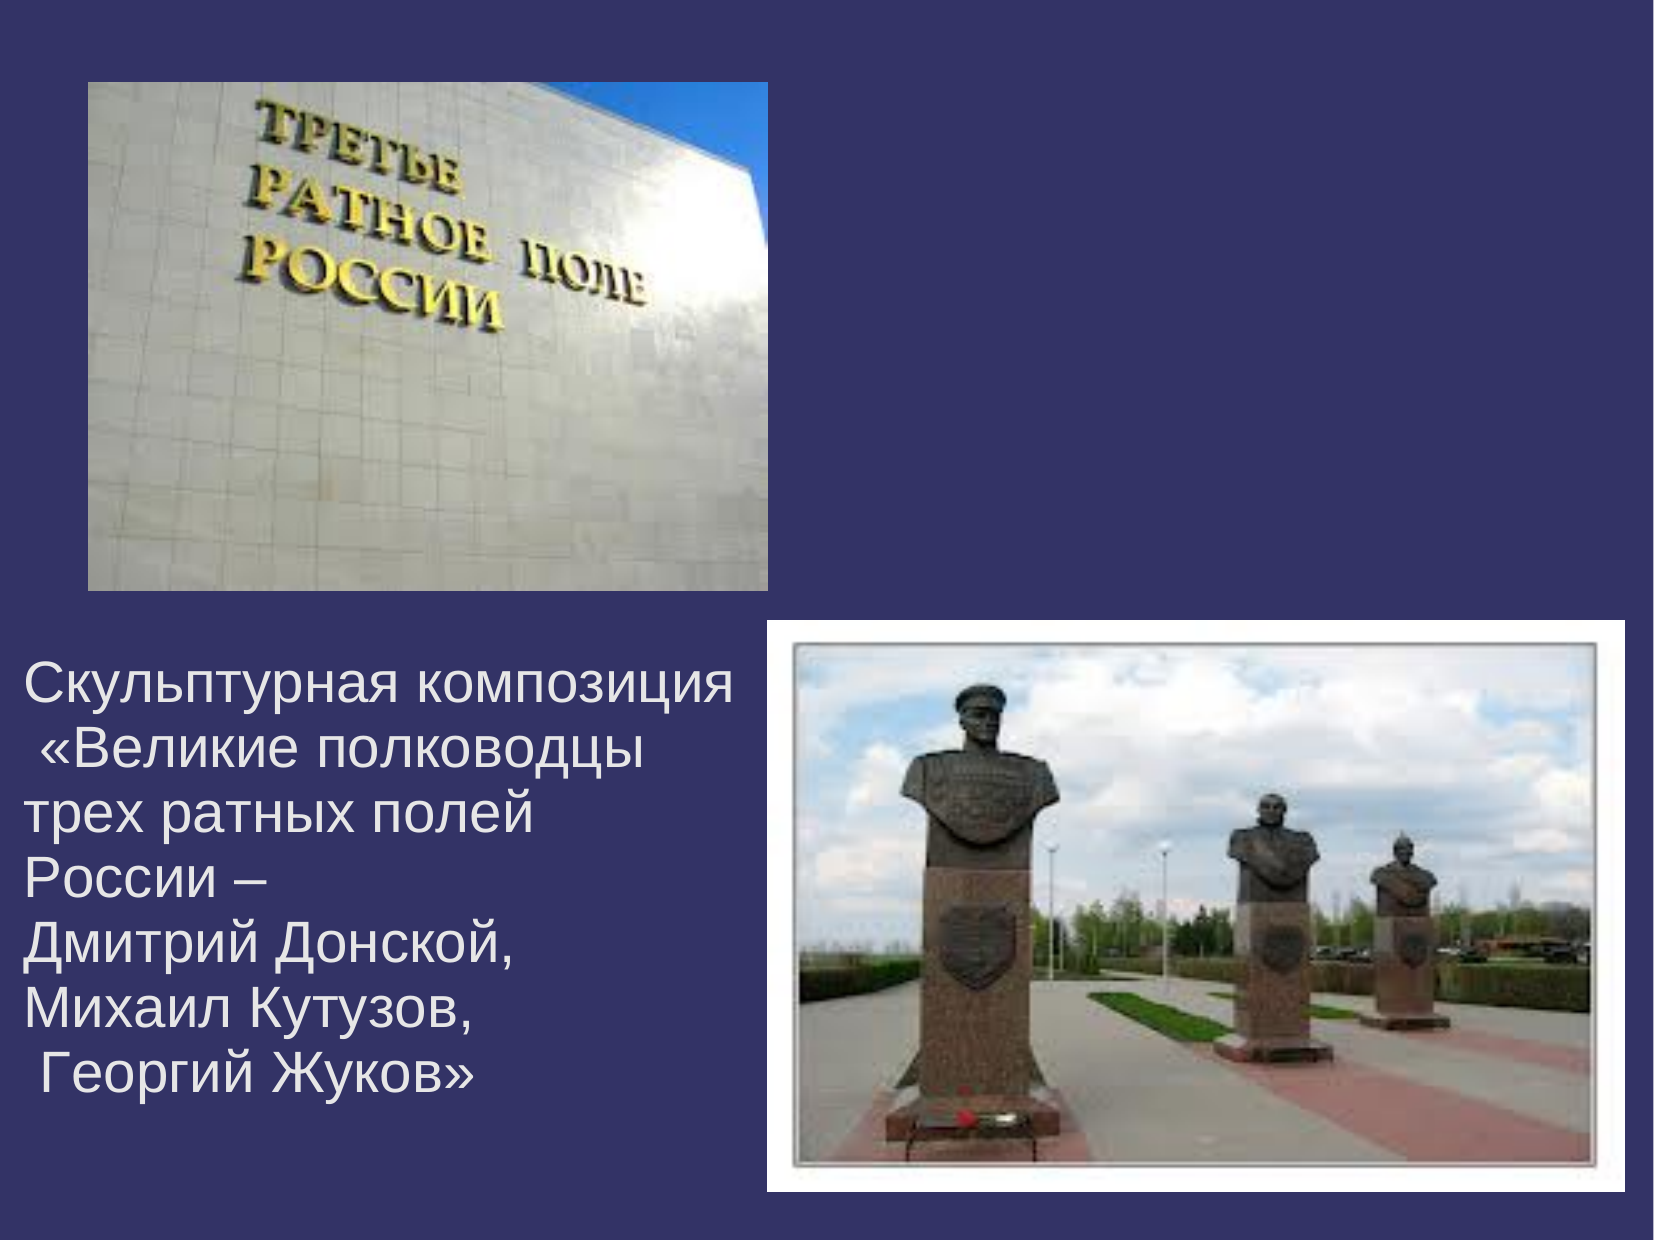

#
Скульптурная композиция
 «Великие полководцы трех ратных полей России –
Дмитрий Донской,
Михаил Кутузов,
 Георгий Жуков»